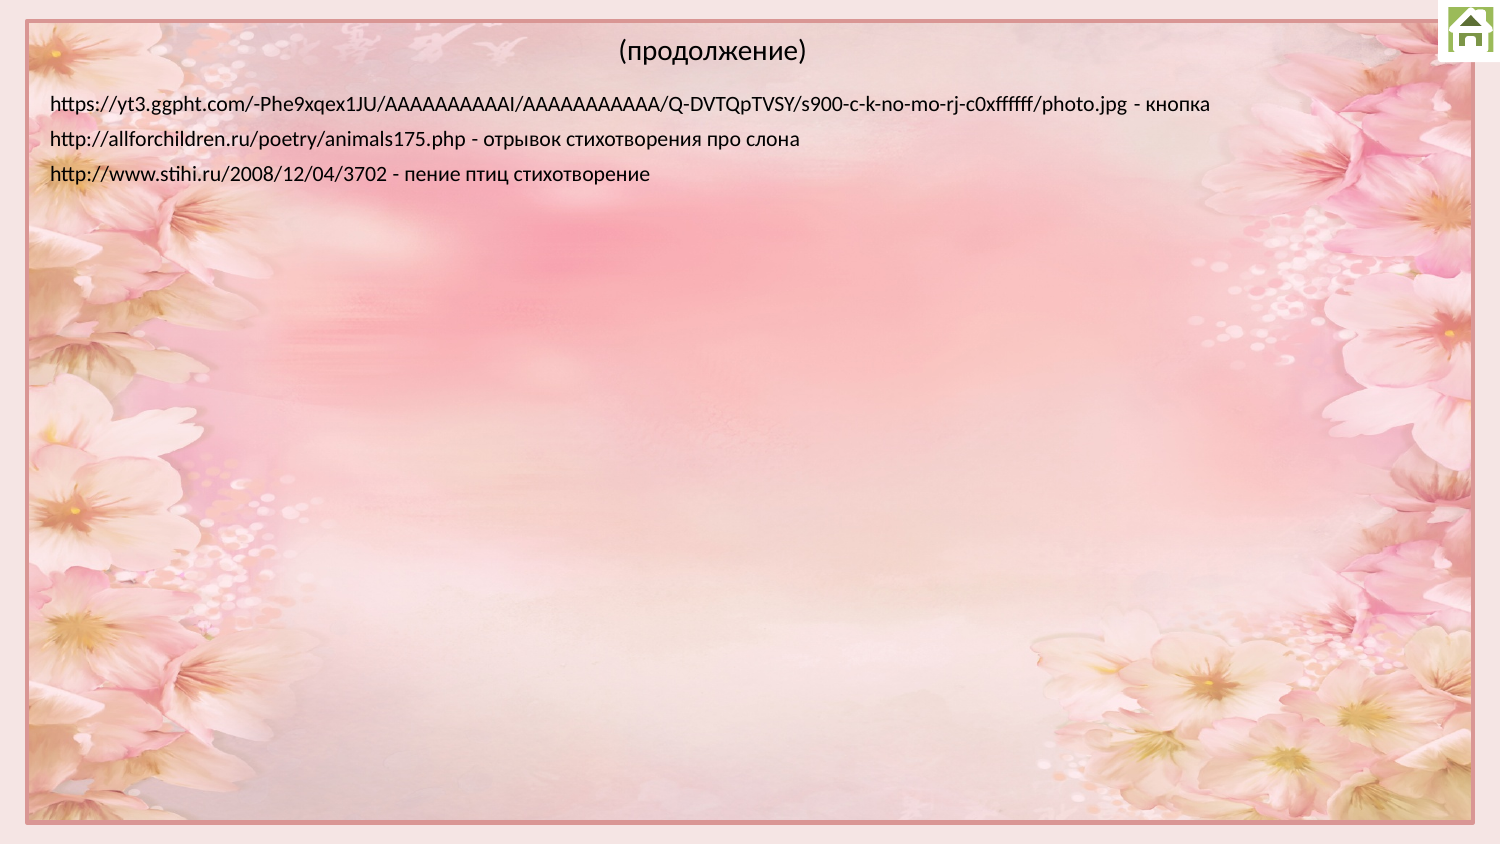

(продолжение)
https://yt3.ggpht.com/-Phe9xqex1JU/AAAAAAAAAAI/AAAAAAAAAAA/Q-DVTQpTVSY/s900-c-k-no-mo-rj-c0xffffff/photo.jpg - кнопка
http://allforchildren.ru/poetry/animals175.php - отрывок стихотворения про слона
http://www.stihi.ru/2008/12/04/3702 - пение птиц стихотворение